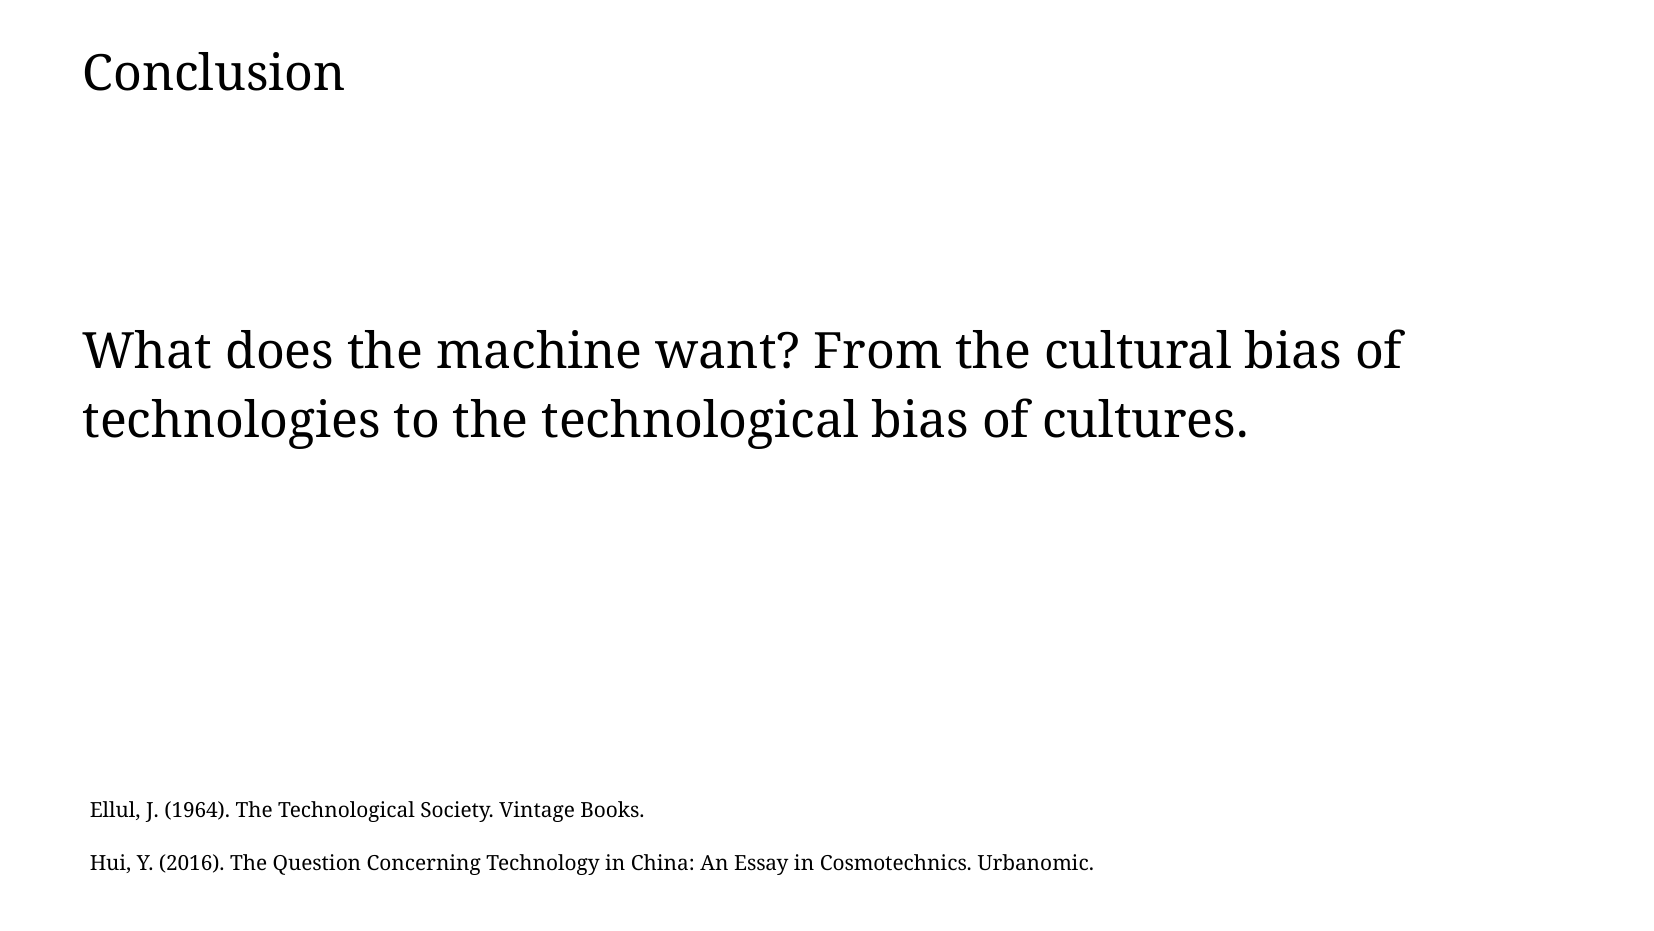

# Conclusion
What does the machine want? From the cultural bias of technologies to the technological bias of cultures.
Ellul, J. (1964). The Technological Society. Vintage Books.
Hui, Y. (2016). The Question Concerning Technology in China: An Essay in Cosmotechnics. Urbanomic.